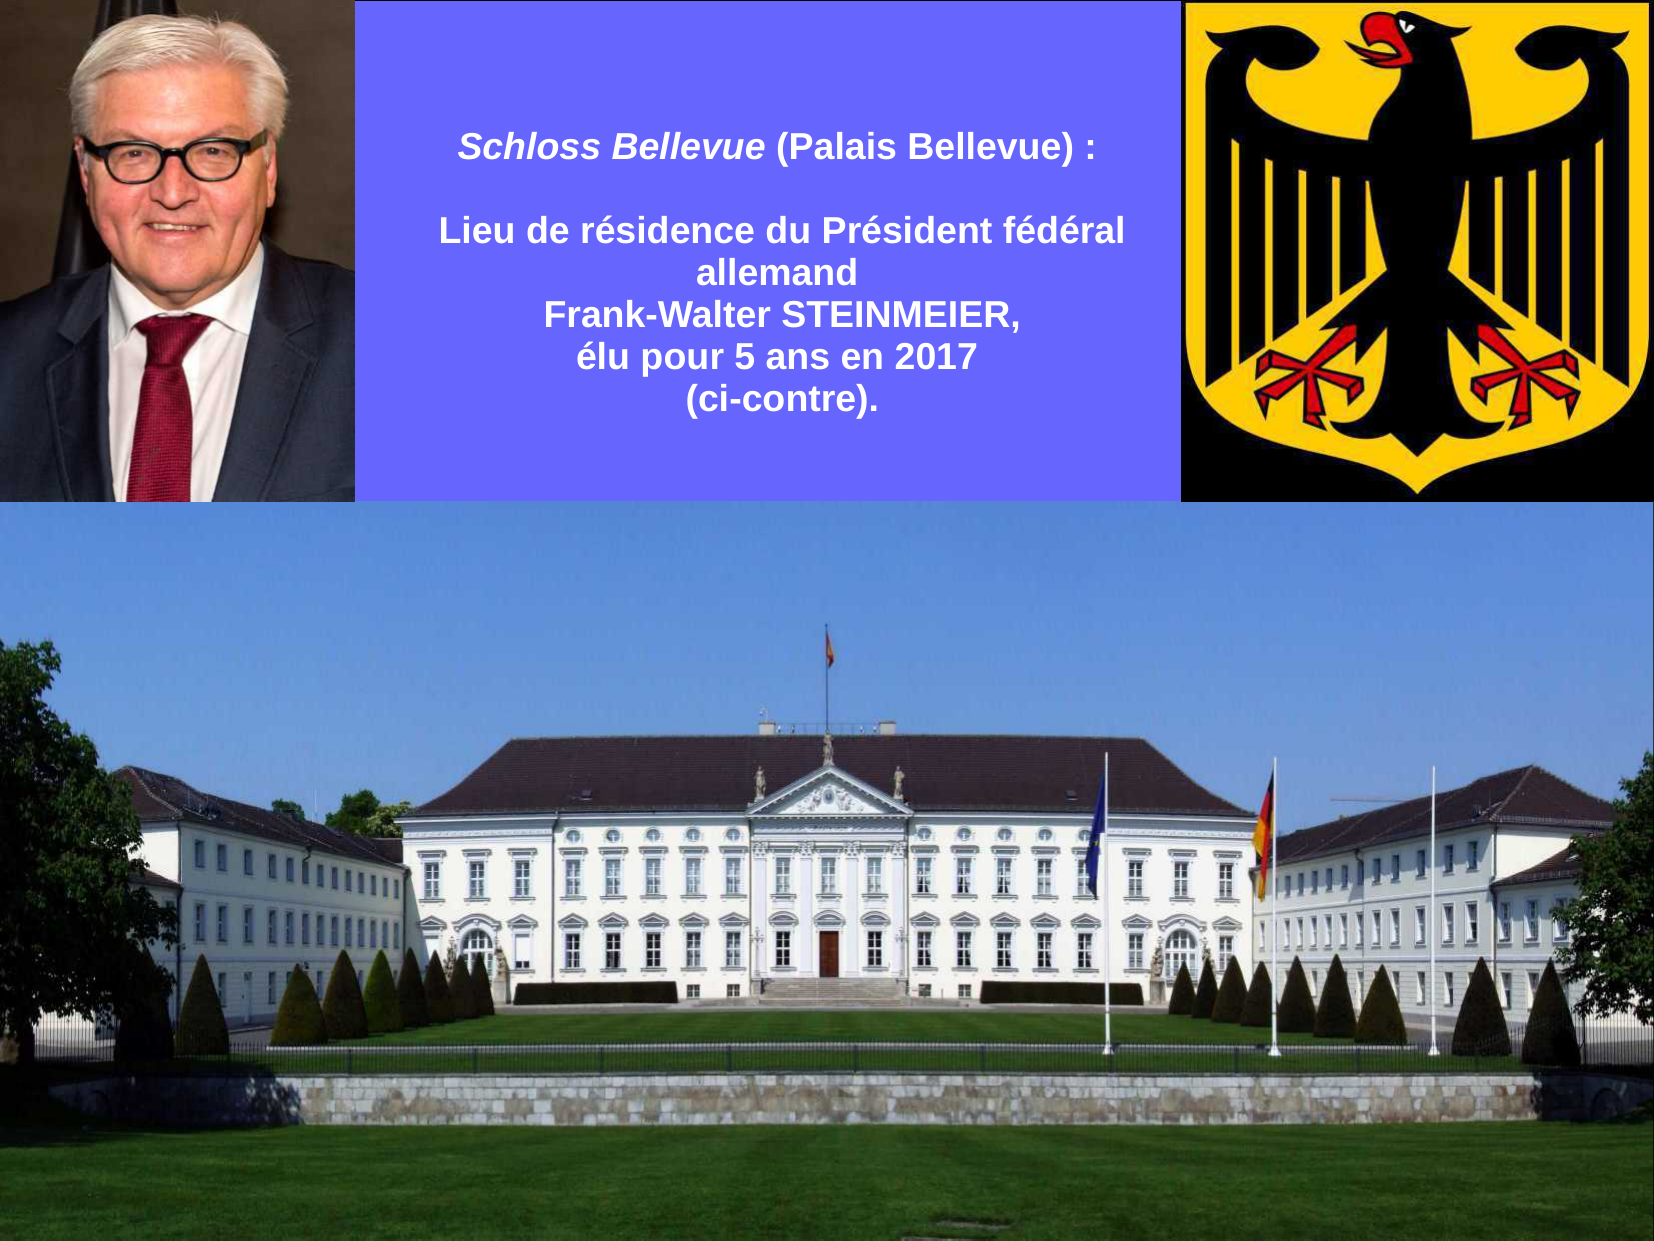

Schloss Bellevue (Palais Bellevue) :
Lieu de résidence du Président fédéral allemand
Frank-Walter STEINMEIER,
élu pour 5 ans en 2017
(ci-contre).